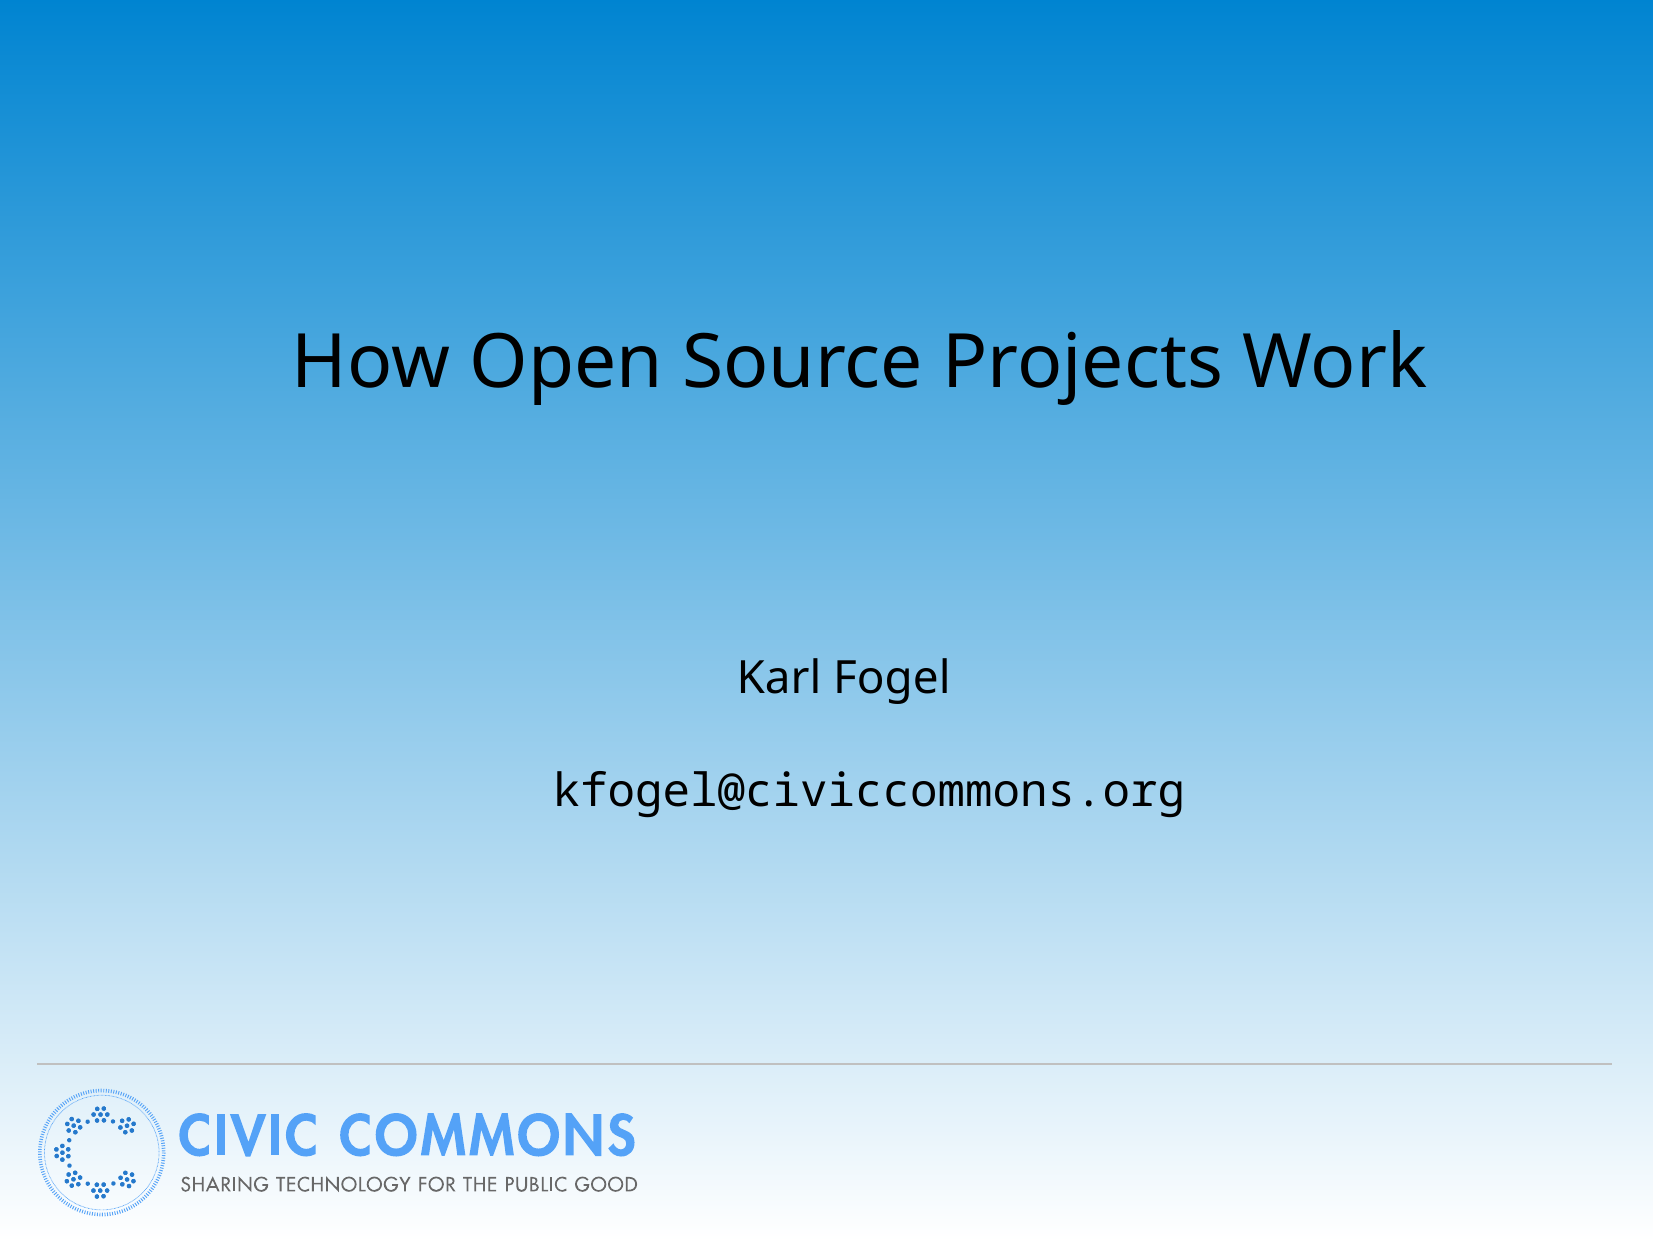

How Open Source Projects Work
Karl Fogel
kfogel@civiccommons.org